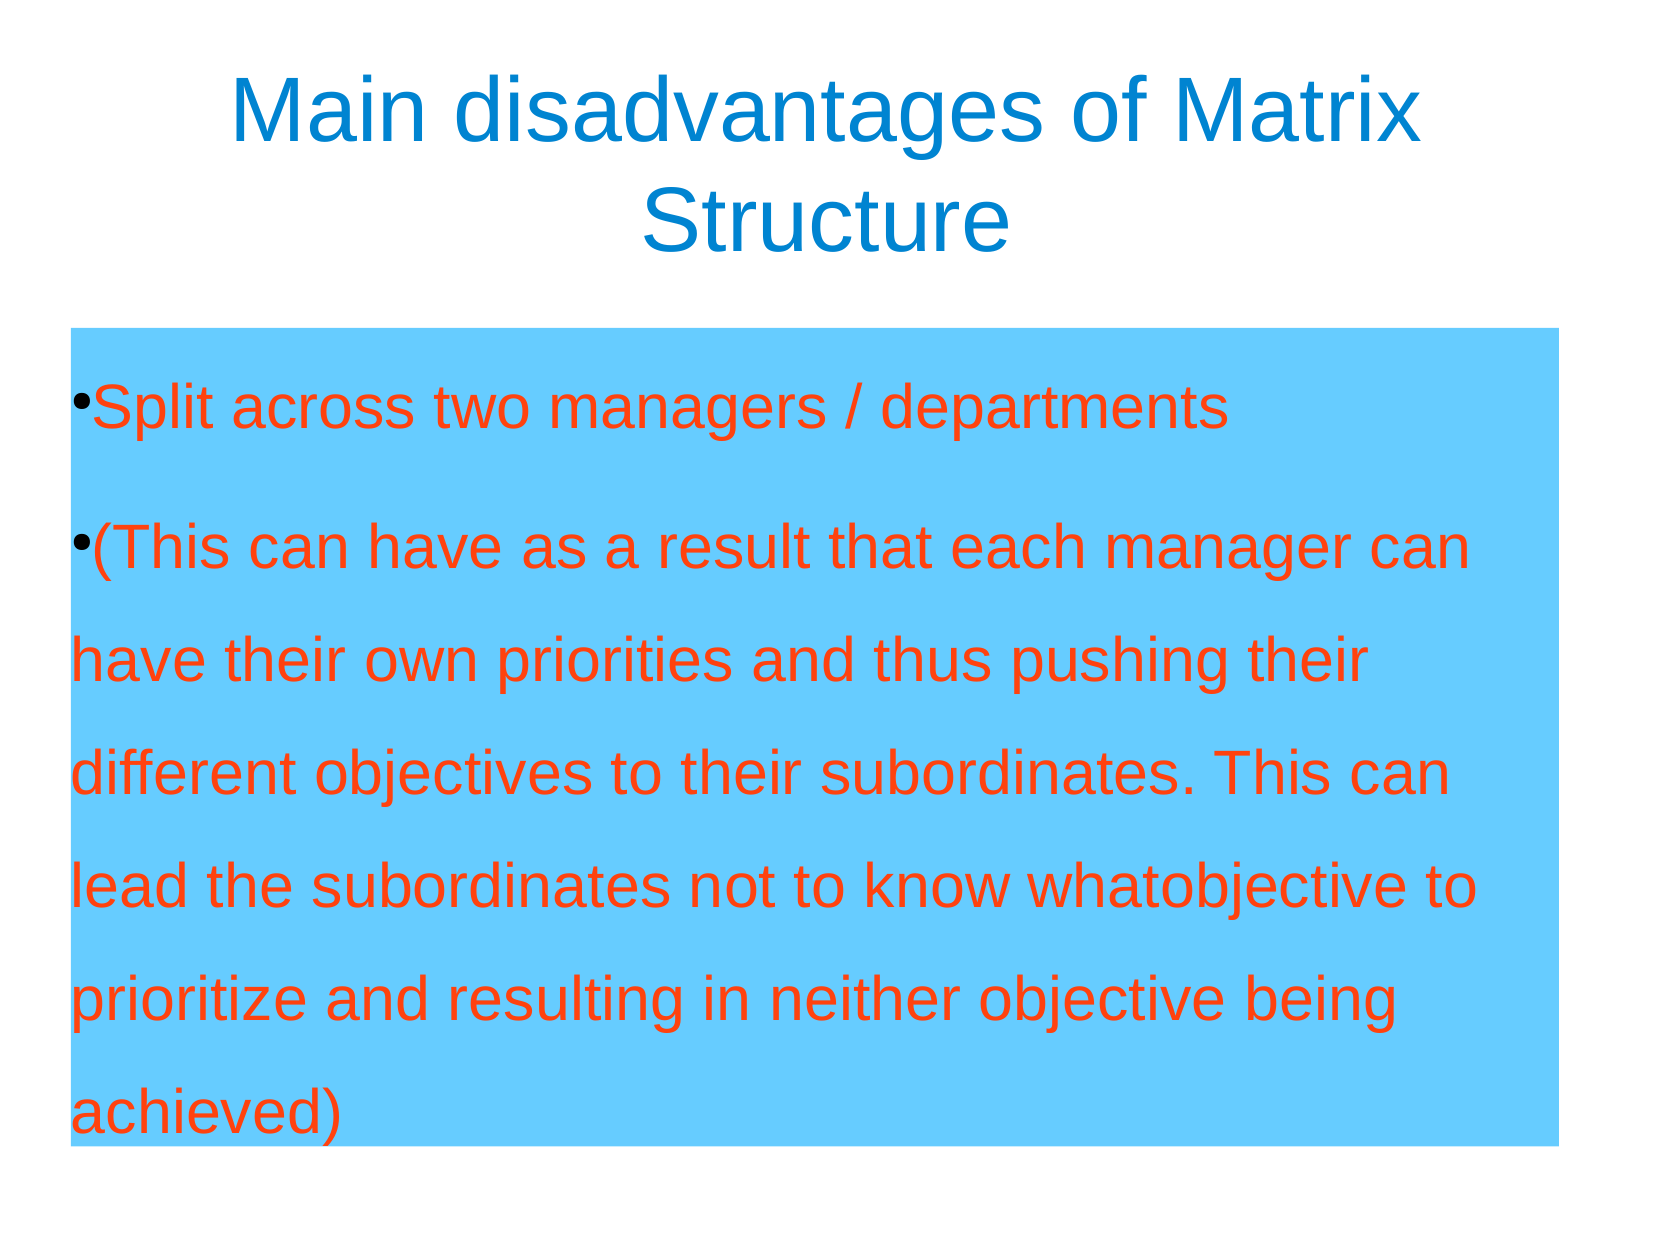

# Main disadvantages of Matrix Structure
Split across two managers / departments
(This can have as a result that each manager can have their own priorities and thus pushing their different objectives to their subordinates. This can lead the subordinates not to know whatobjective to prioritize and resulting in neither objective being achieved)